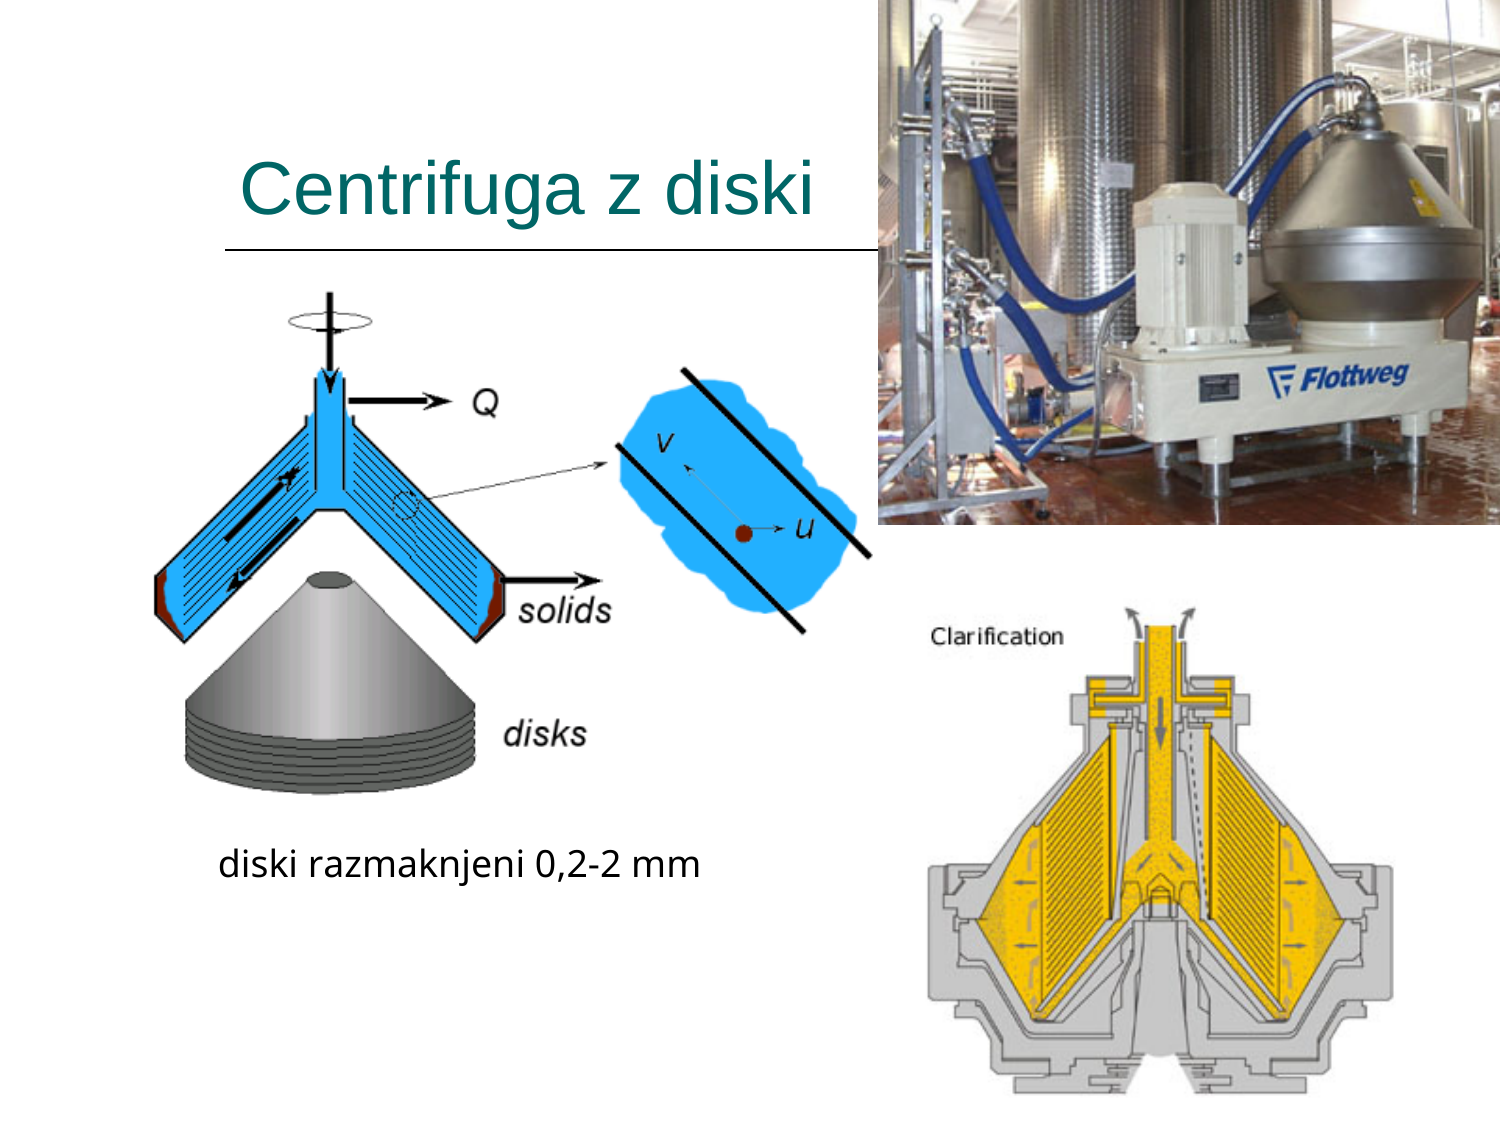

# Centrifuga z diski
diski razmaknjeni 0,2-2 mm